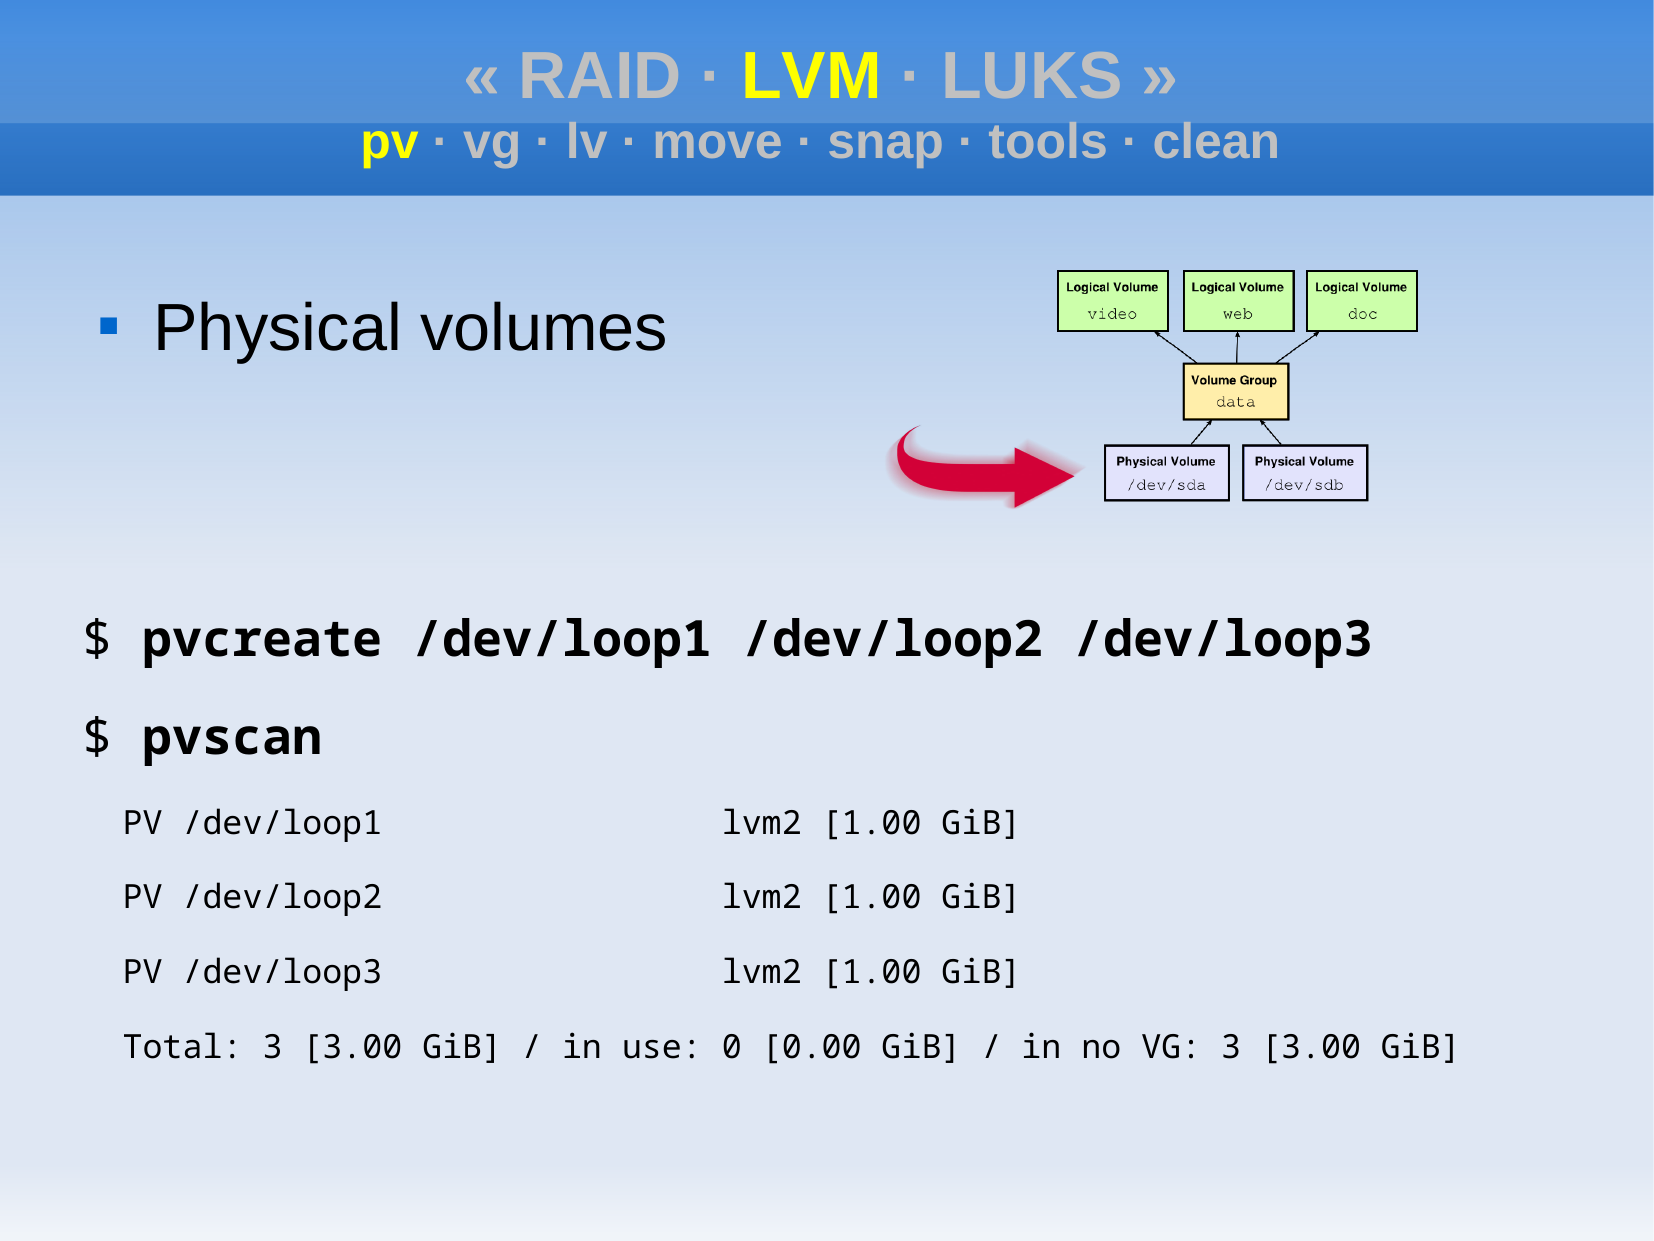

# « RAID · LVM · LUKS » pv · vg · lv · move · snap · tools · clean
Physical volumes
$ pvcreate /dev/loop1 /dev/loop2 /dev/loop3
$ pvscan
 PV /dev/loop1 lvm2 [1.00 GiB]
 PV /dev/loop2 lvm2 [1.00 GiB]
 PV /dev/loop3 lvm2 [1.00 GiB]
 Total: 3 [3.00 GiB] / in use: 0 [0.00 GiB] / in no VG: 3 [3.00 GiB]